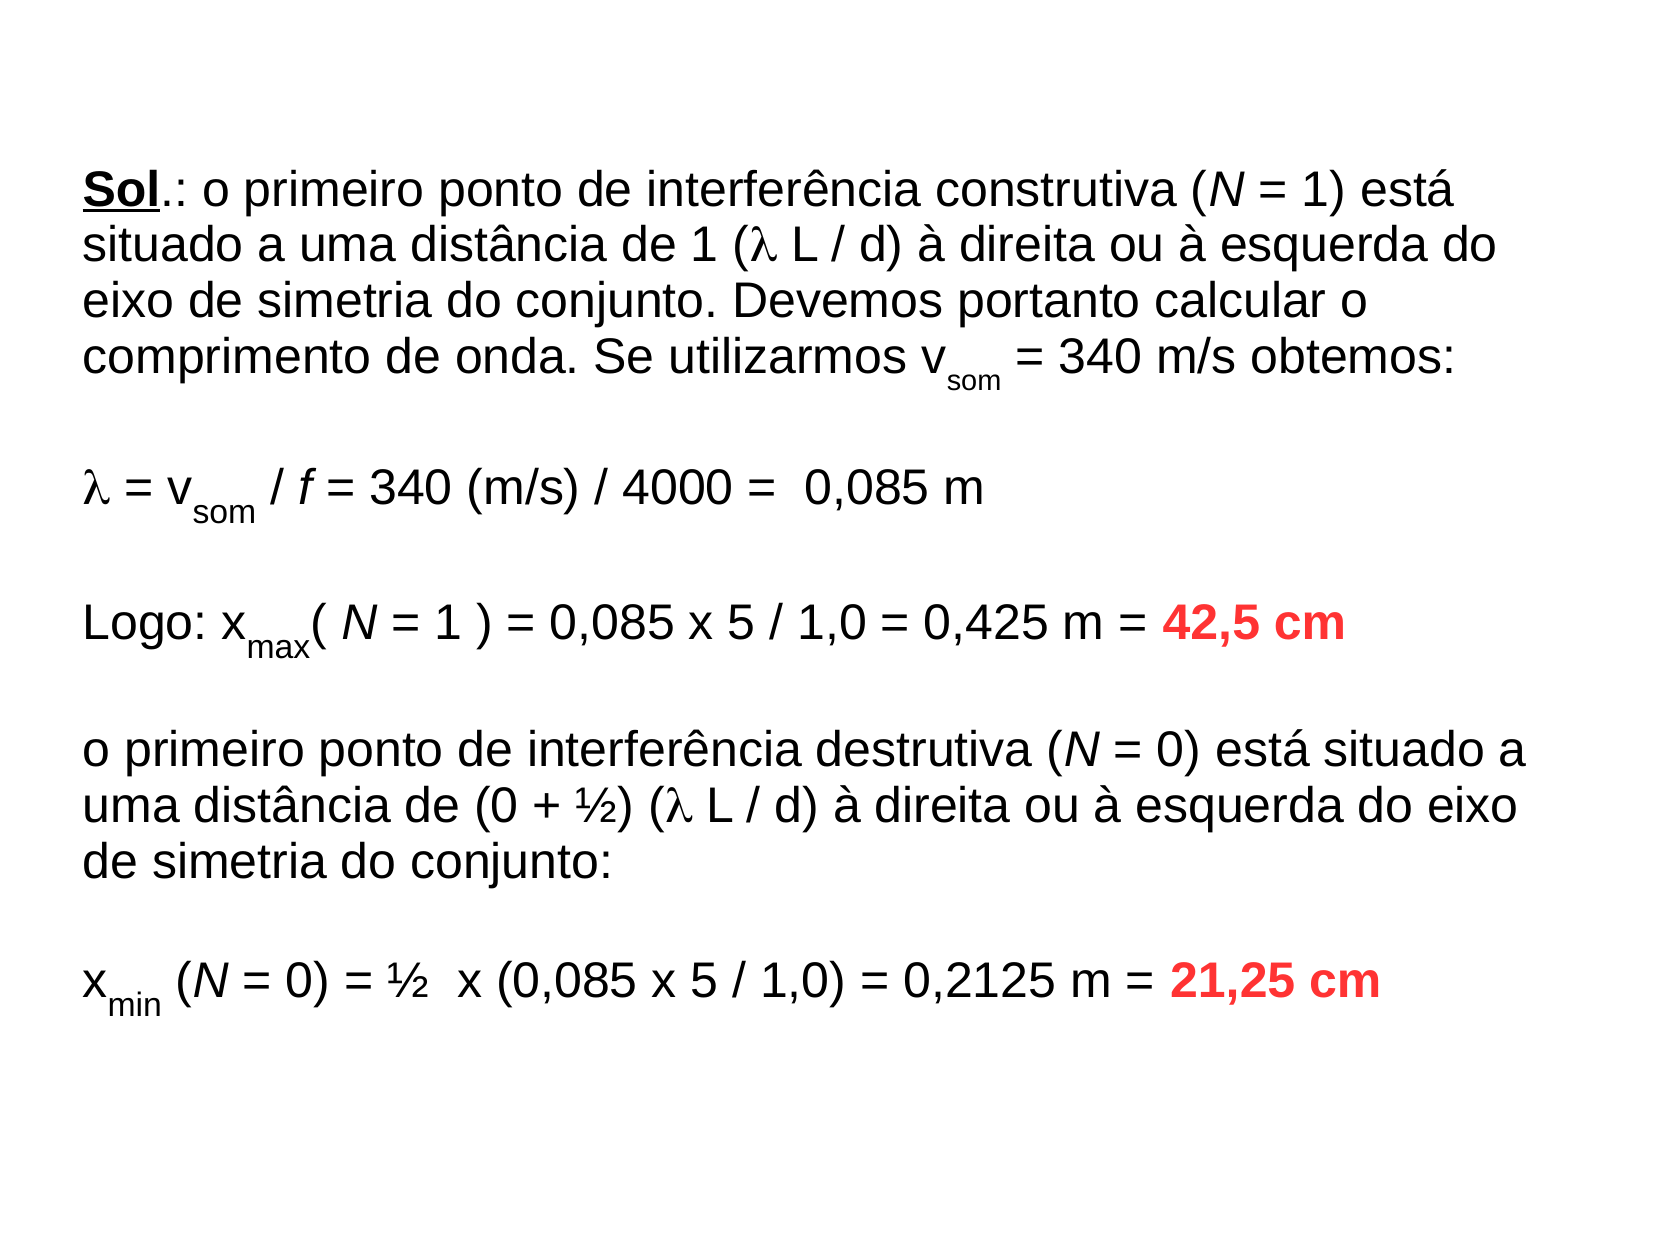

# Sol.: o primeiro ponto de interferência construtiva (N = 1) está situado a uma distância de 1 (l L / d) à direita ou à esquerda do eixo de simetria do conjunto. Devemos portanto calcular o comprimento de onda. Se utilizarmos vsom = 340 m/s obtemos:
l = vsom / f = 340 (m/s) / 4000 = 0,085 m
Logo: xmax( N = 1 ) = 0,085 x 5 / 1,0 = 0,425 m = 42,5 cm
o primeiro ponto de interferência destrutiva (N = 0) está situado a uma distância de (0 + ½) (l L / d) à direita ou à esquerda do eixo de simetria do conjunto:
xmin (N = 0) = ½ x (0,085 x 5 / 1,0) = 0,2125 m = 21,25 cm